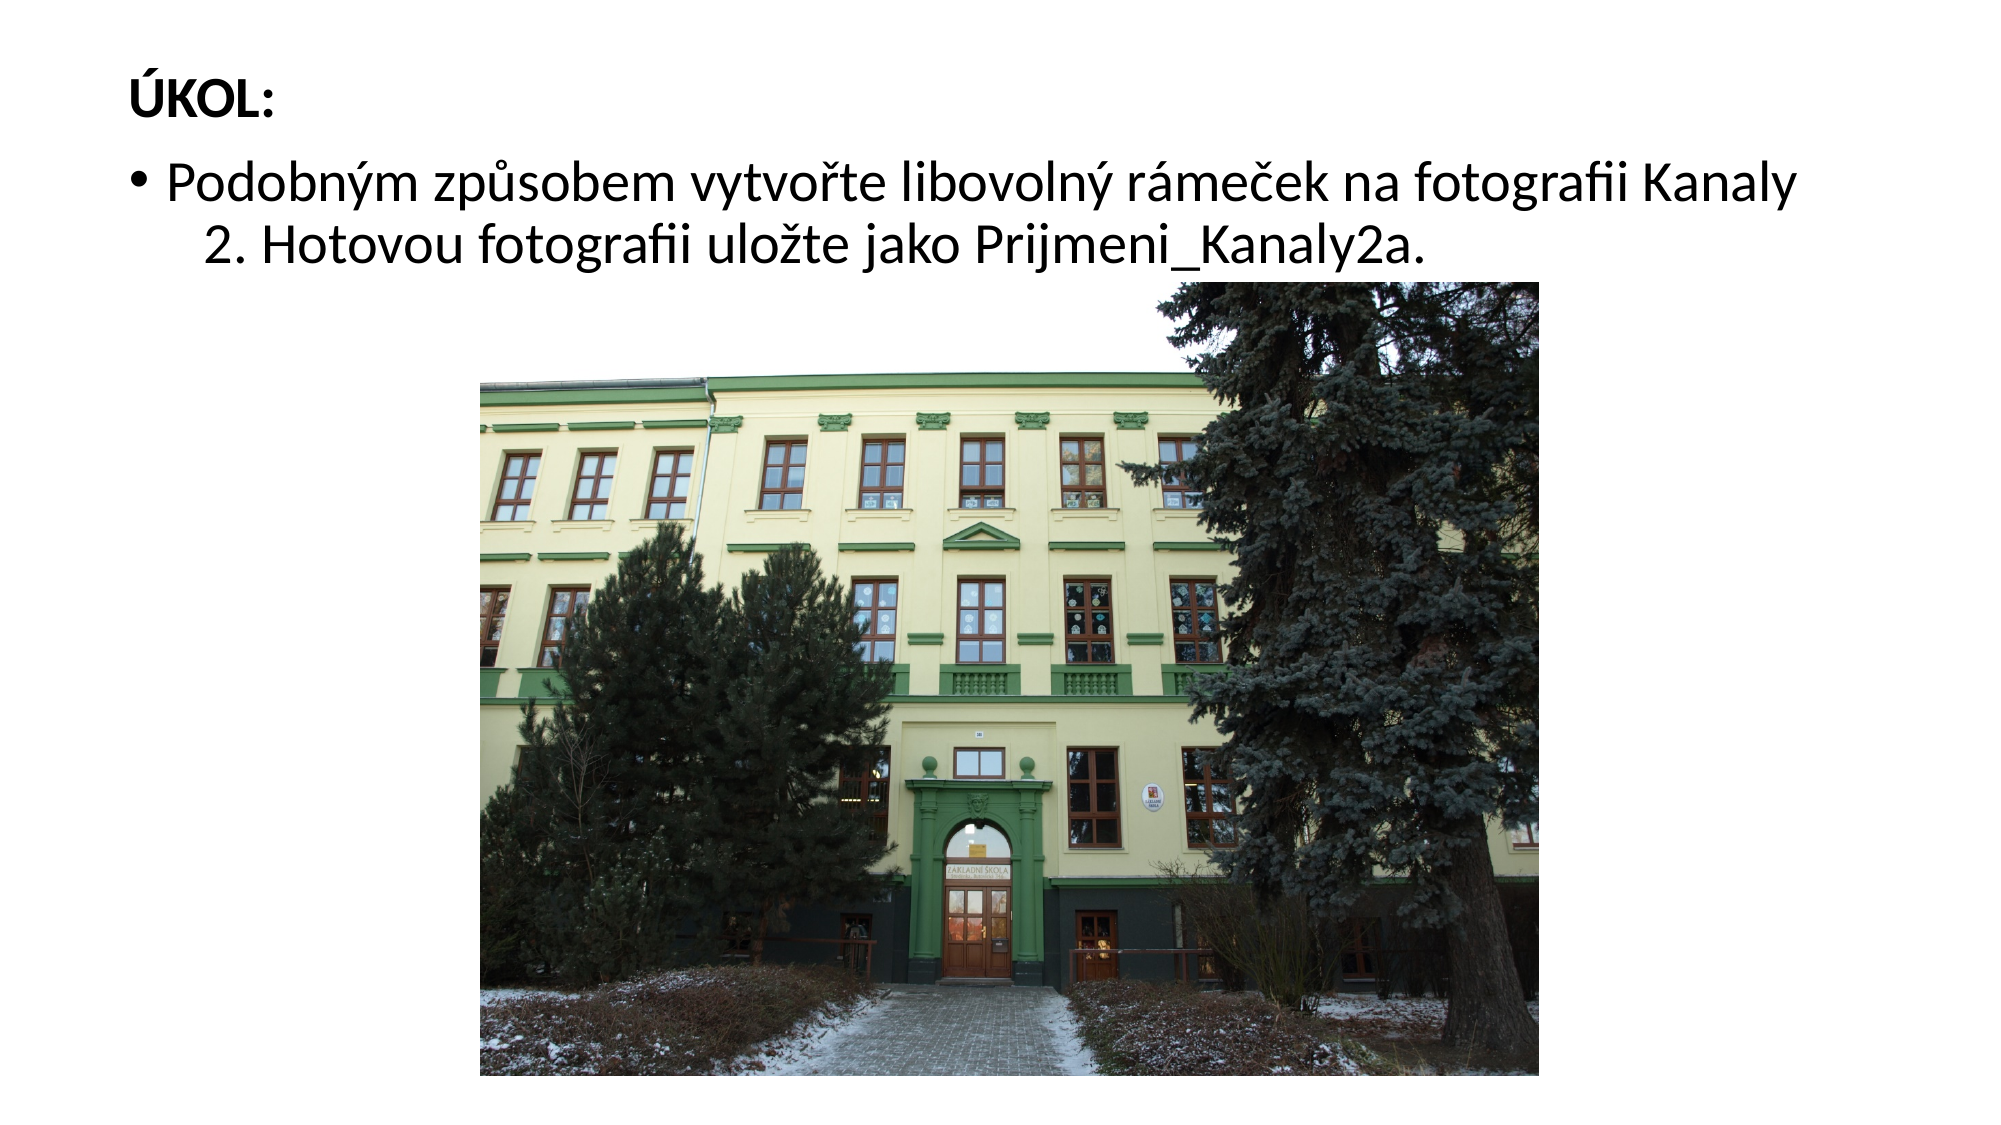

# ÚKOL:
Podobným způsobem vytvořte libovolný rámeček na fotografii Kanaly 2. Hotovou fotografii uložte jako Prijmeni_Kanaly2a.